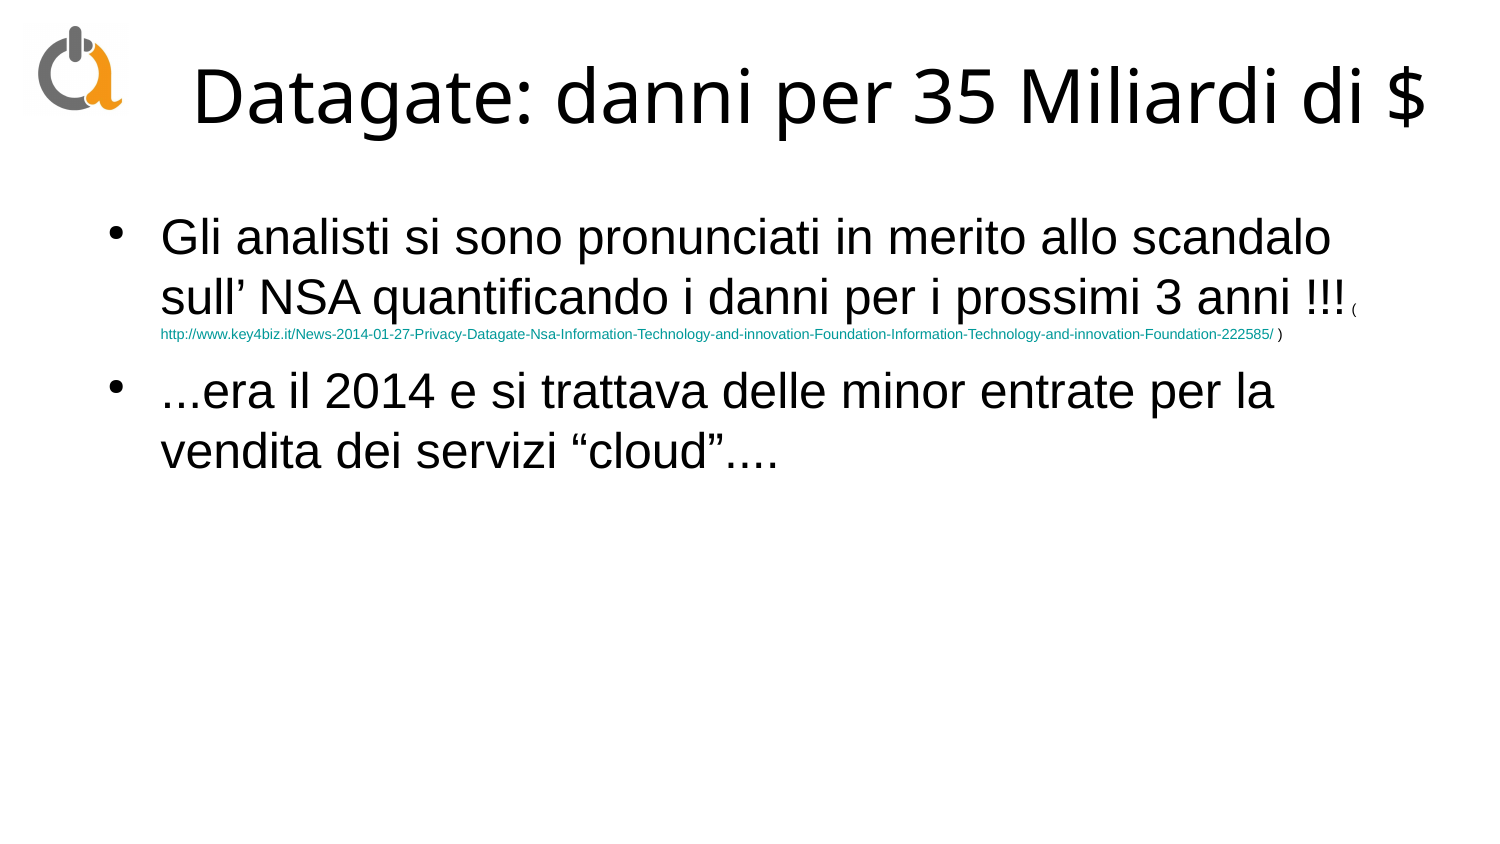

# Datagate: danni per 35 Miliardi di $
Gli analisti si sono pronunciati in merito allo scandalo sull’ NSA quantificando i danni per i prossimi 3 anni !!! (http://www.key4biz.it/News-2014-01-27-Privacy-Datagate-Nsa-Information-Technology-and-innovation-Foundation-Information-Technology-and-innovation-Foundation-222585/ )
...era il 2014 e si trattava delle minor entrate per la vendita dei servizi “cloud”....